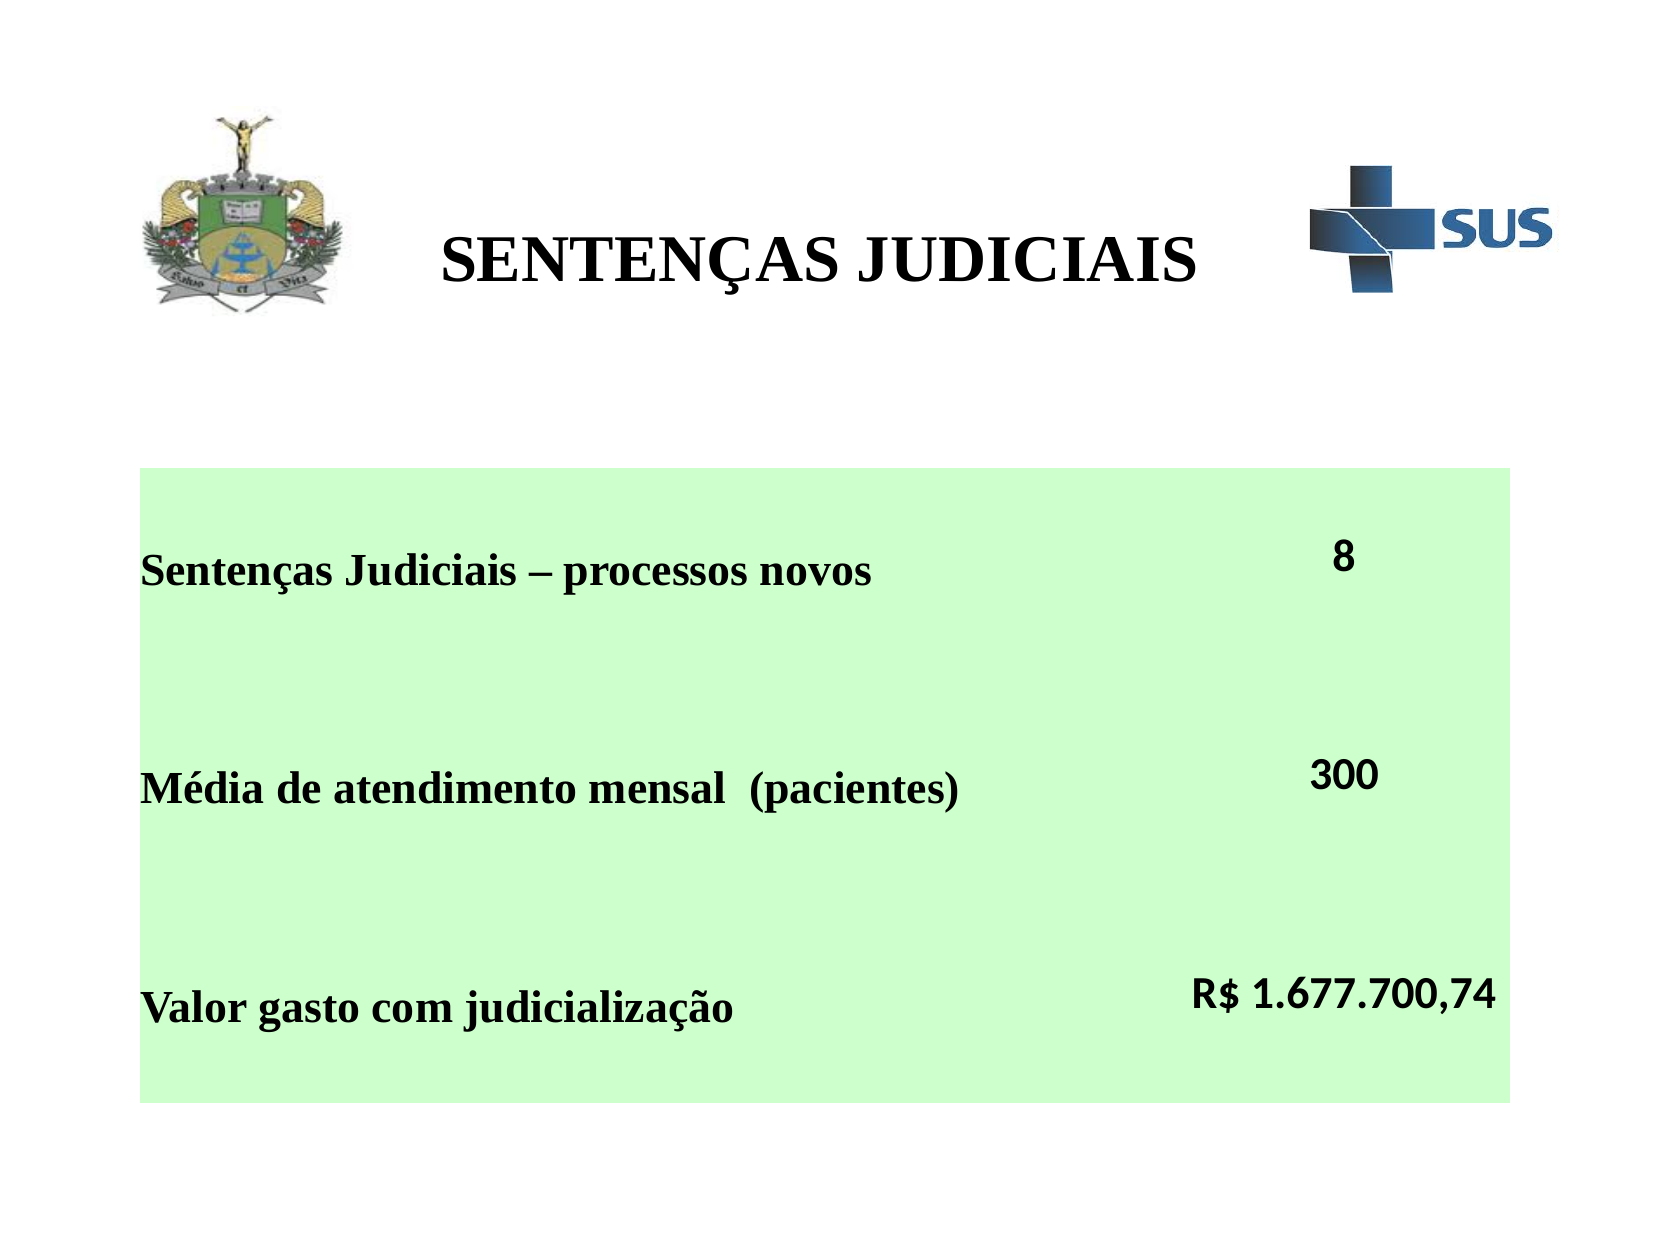

SENTENÇAS JUDICIAIS
| Sentenças Judiciais – processos novos | 8 |
| --- | --- |
| Média de atendimento mensal (pacientes) | 300 |
| Valor gasto com judicialização | R$ 1.677.700,74 |